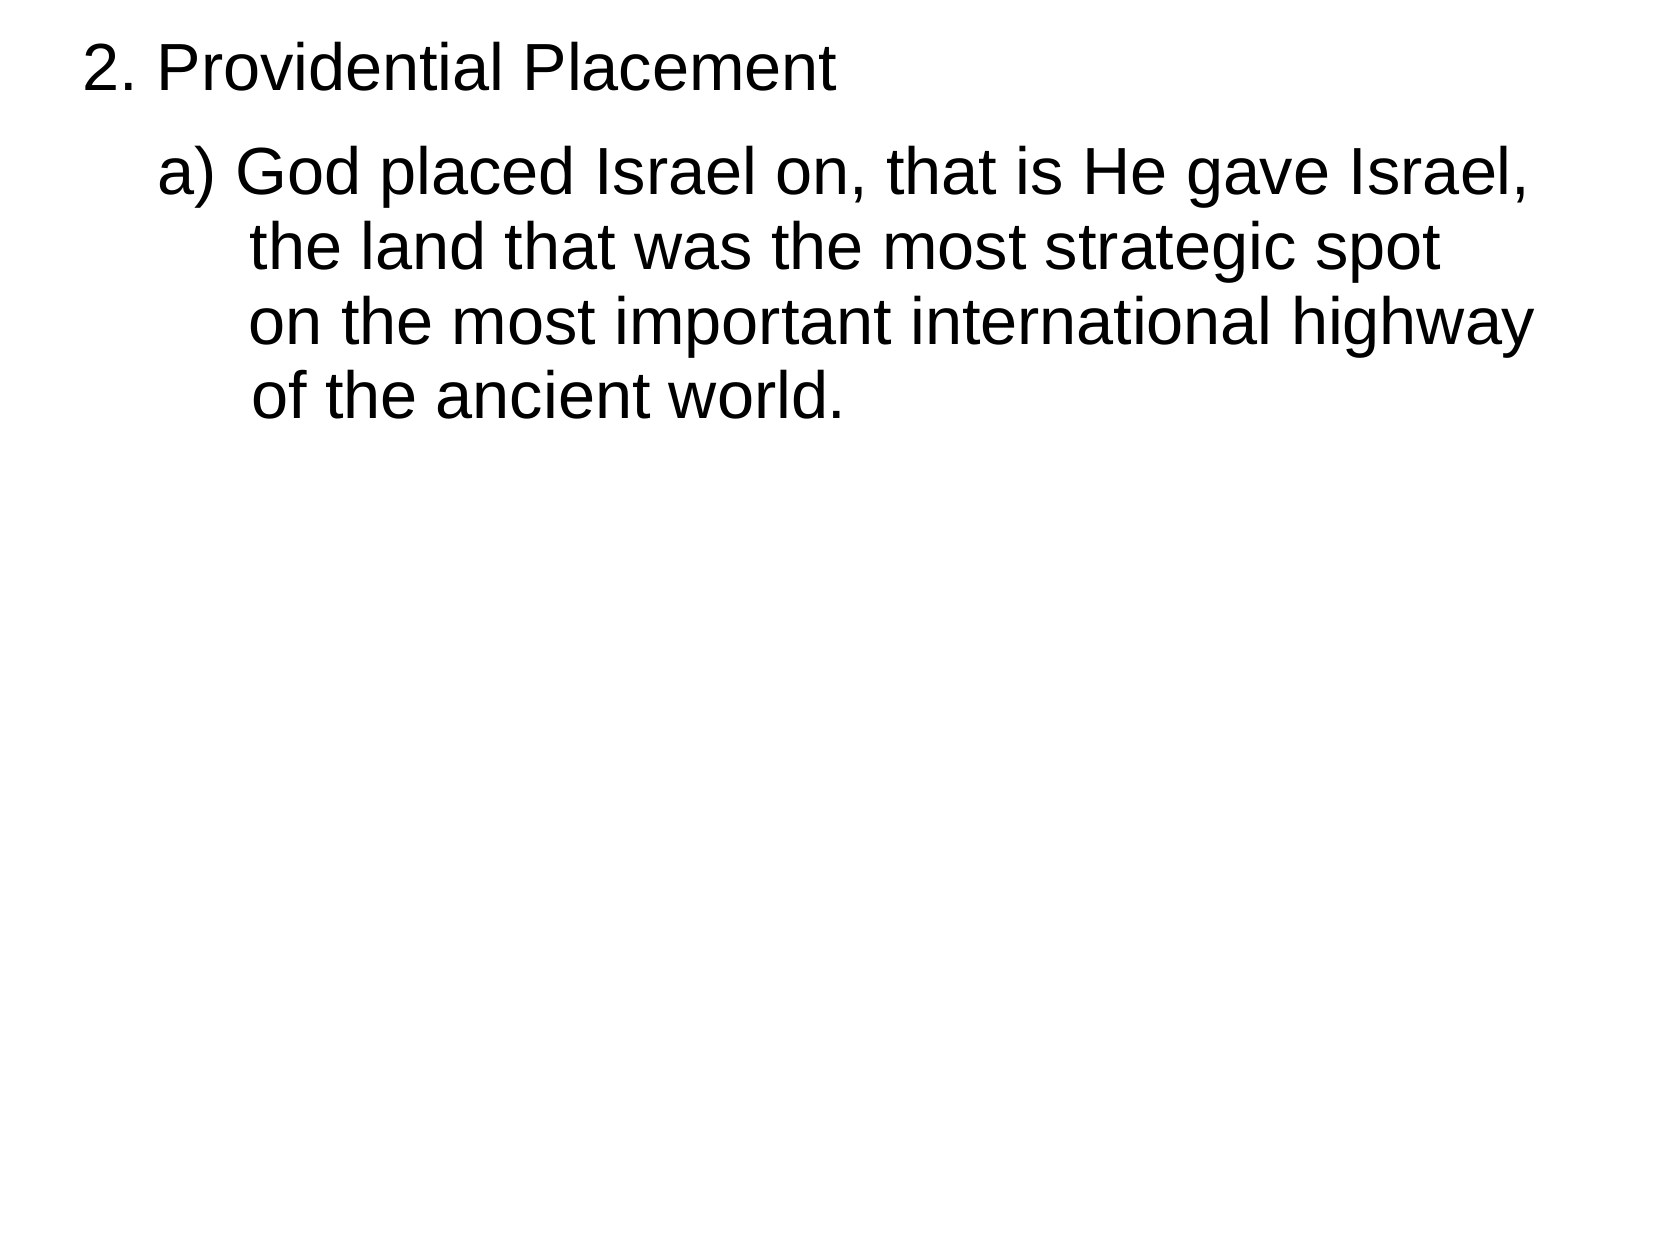

# 2. Providential Placement
 	a) God placed Israel on, that is He gave Israel, 	 the land that was the most strategic spot 	 on the most important international highway 		 of the ancient world.